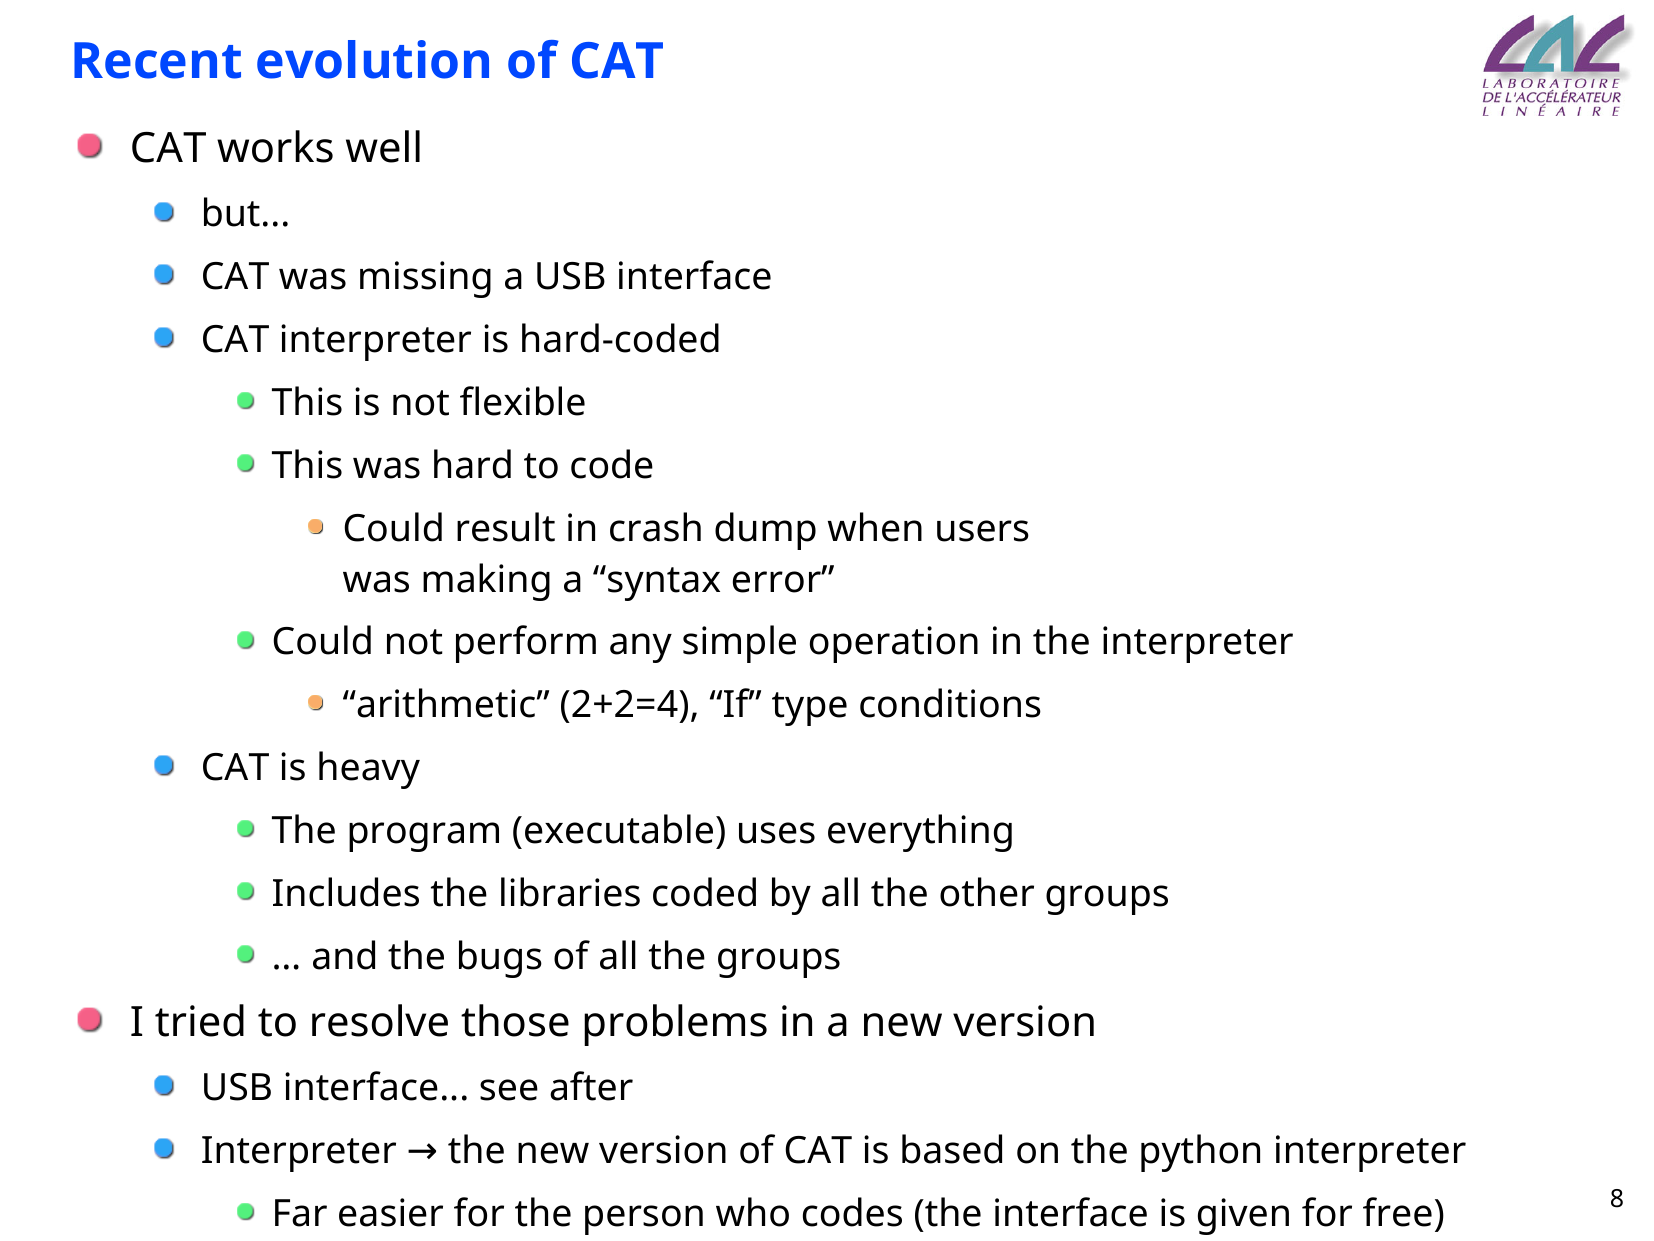

# Recent evolution of CAT
CAT works well
but...
CAT was missing a USB interface
CAT interpreter is hard-coded
This is not flexible
This was hard to code
Could result in crash dump when users
was making a “syntax error”
Could not perform any simple operation in the interpreter
“arithmetic” (2+2=4), “If” type conditions
CAT is heavy
The program (executable) uses everything
Includes the libraries coded by all the other groups
… and the bugs of all the groups
I tried to resolve those problems in a new version
USB interface... see after
Interpreter → the new version of CAT is based on the python interpreter
Far easier for the person who codes (the interface is given for free)
Weight → new version is based on dynamic library loading
You include only what you need